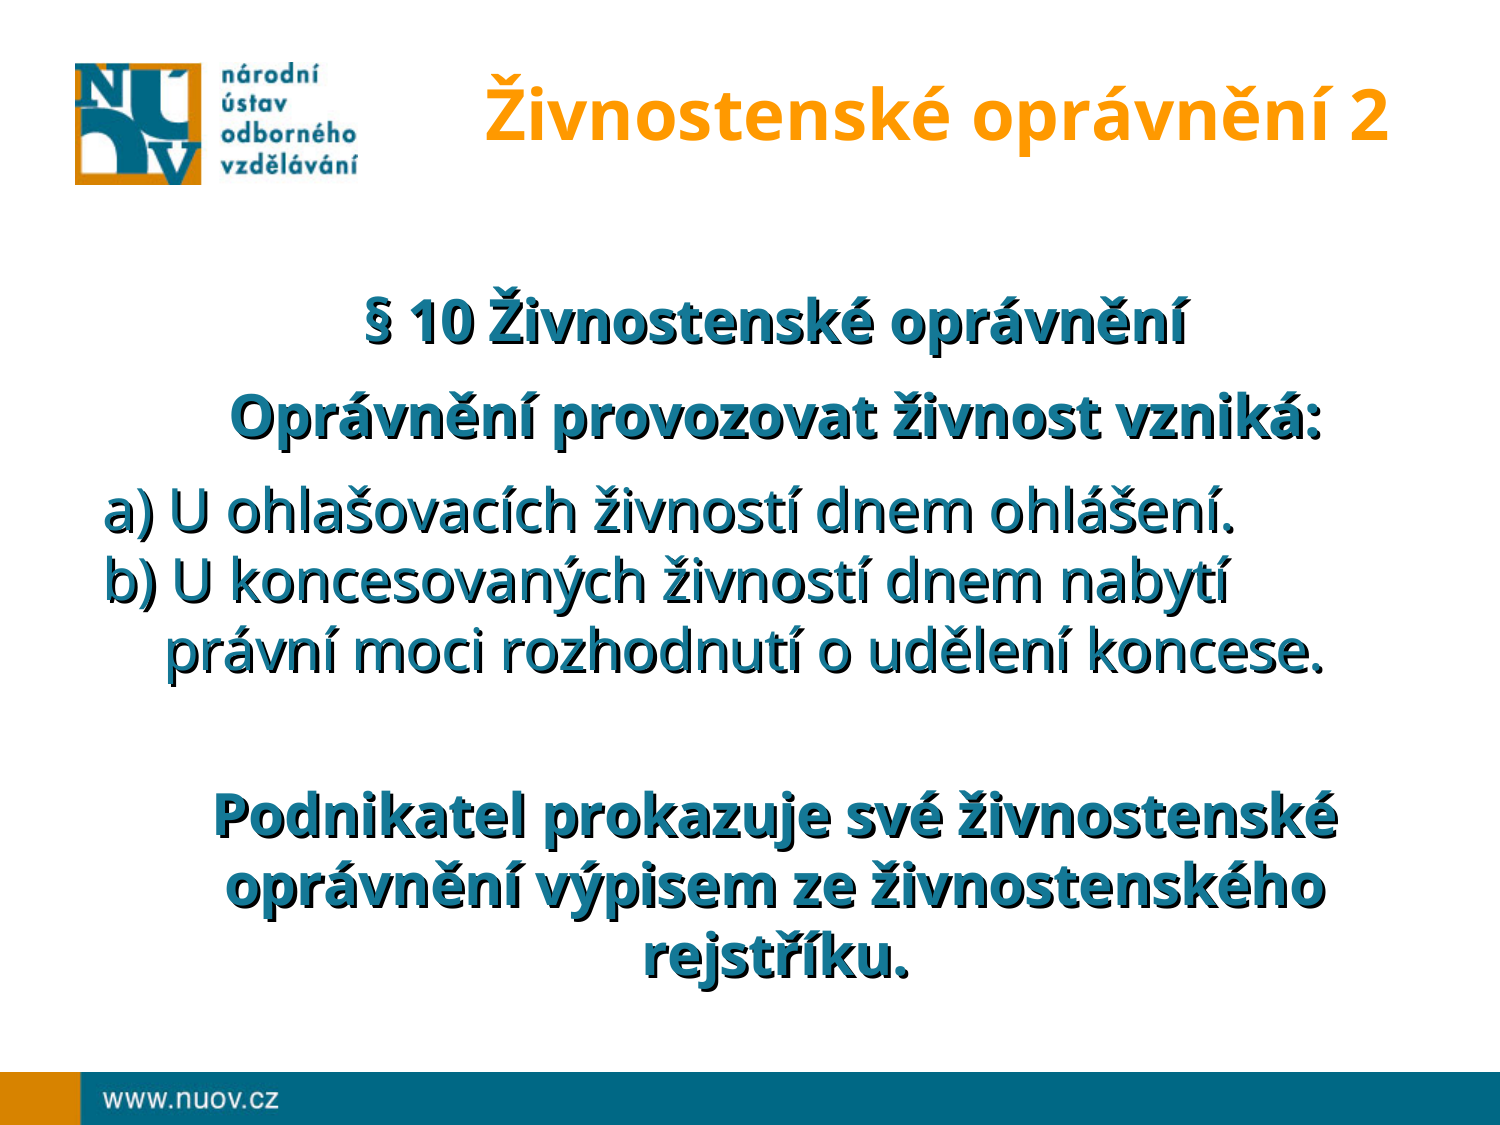

# Živnostenské oprávnění 2
§ 10 Živnostenské oprávnění
Oprávnění provozovat živnost vzniká:
a) U ohlašovacích živností dnem ohlášení.
b) U koncesovaných živností dnem nabytí
 právní moci rozhodnutí o udělení koncese.
Podnikatel prokazuje své živnostenské
oprávnění výpisem ze živnostenského rejstříku.